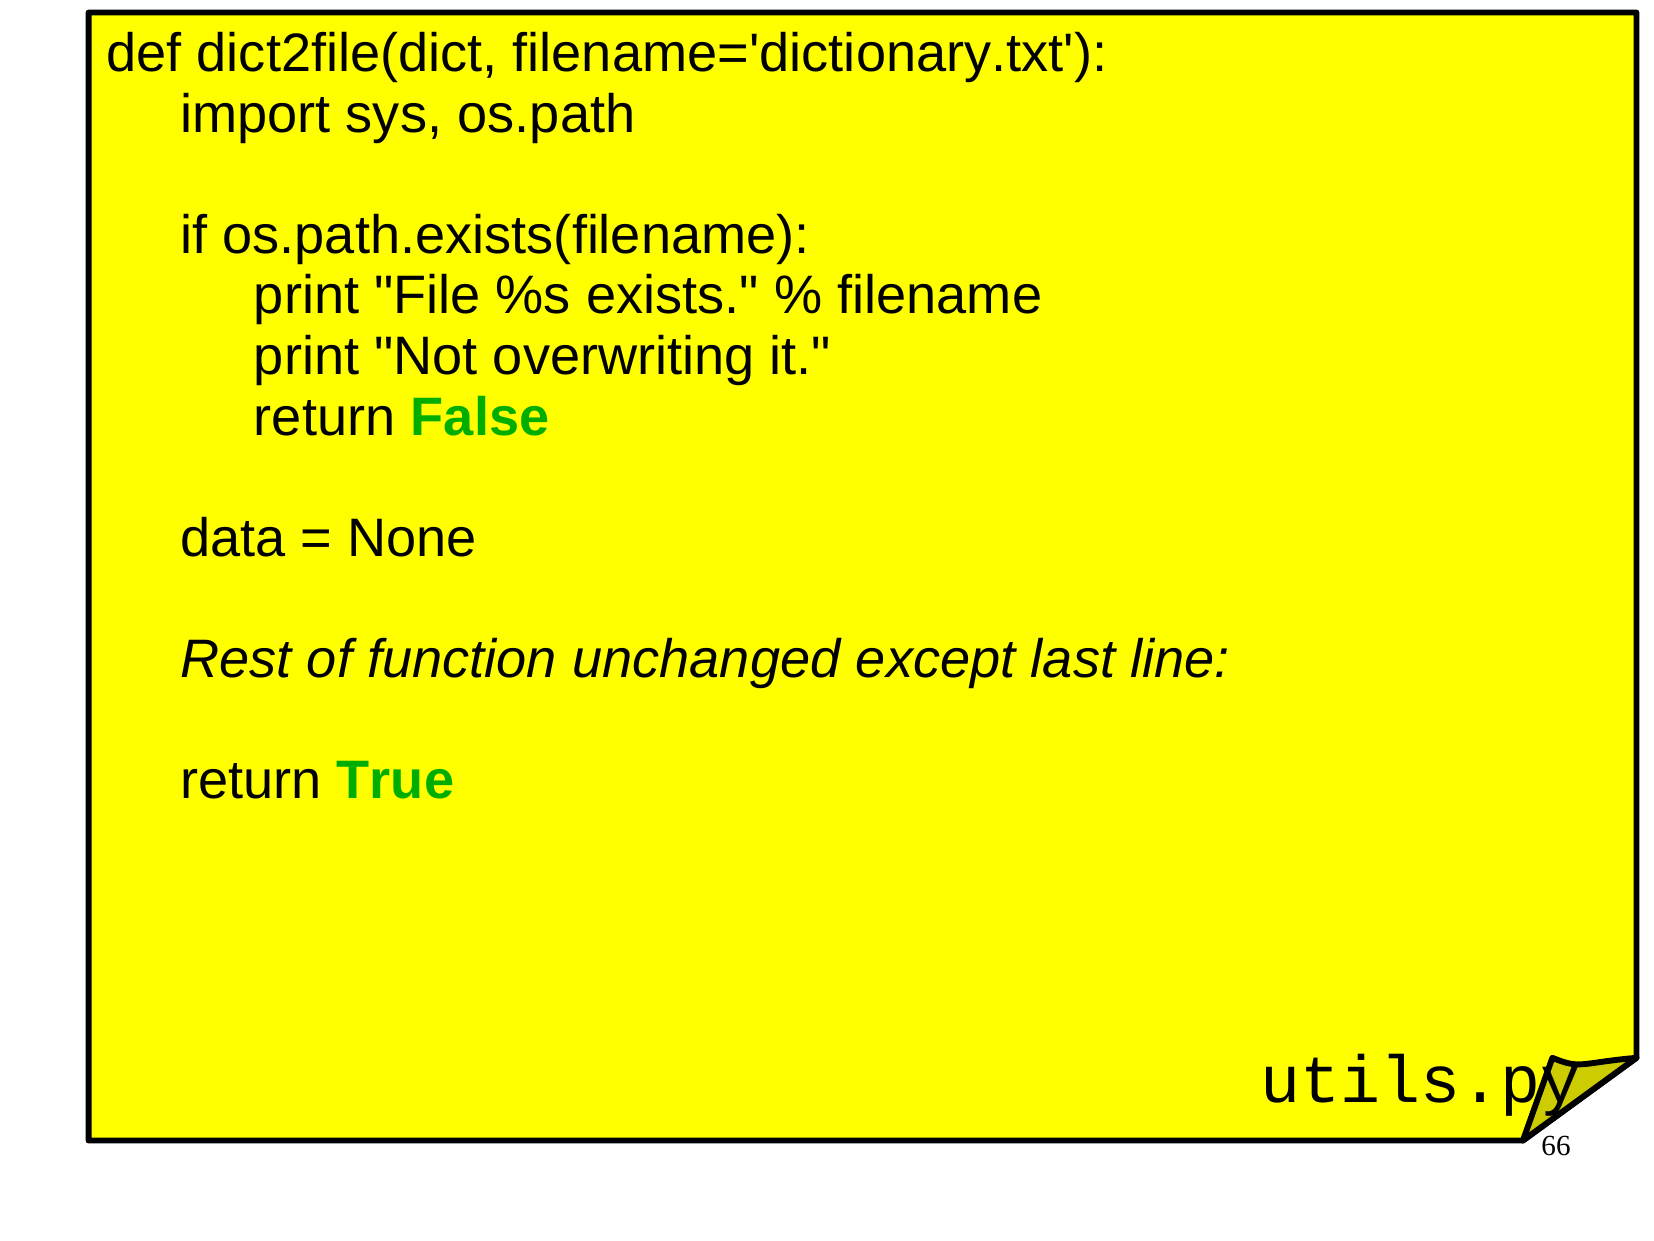

def dict2file(dict, filename='dictionary.txt'):
	import sys, os.path
	if os.path.exists(filename):
		print "File %s exists." % filename
		print "Not overwriting it."
		return False
	data = None
	Rest of function unchanged except last line:
	return True
utils.py
66